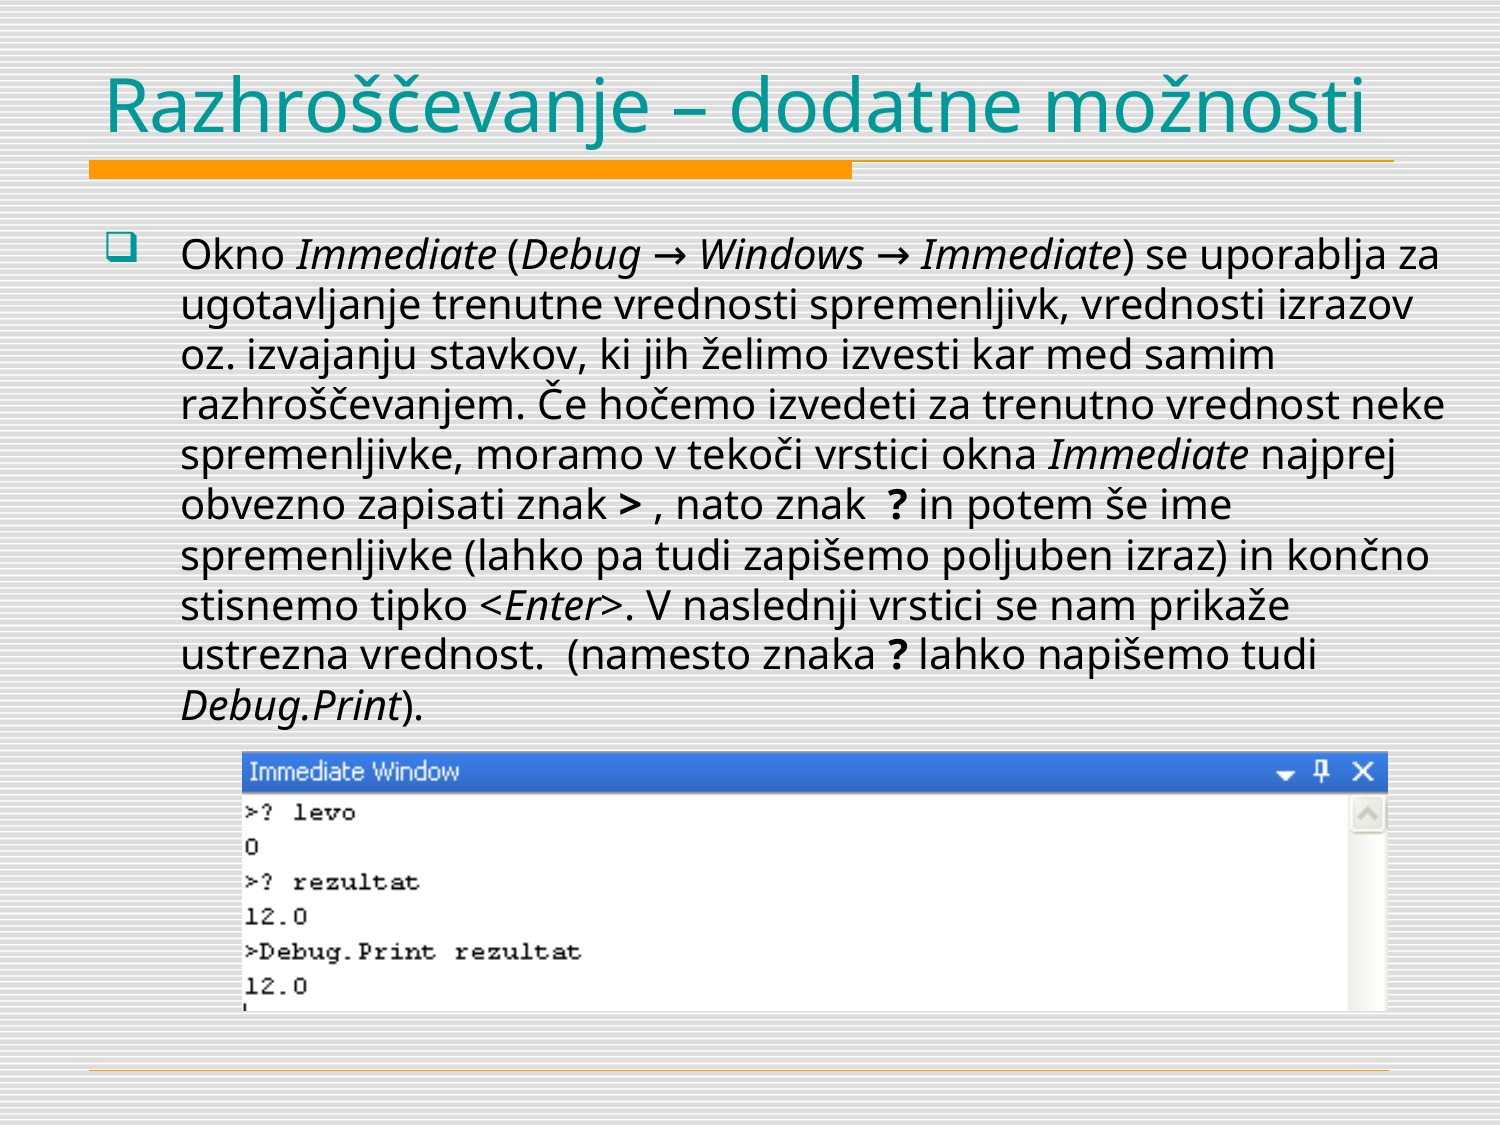

# Razhroščevanje – dodatne možnosti
Okno Immediate (Debug → Windows → Immediate) se uporablja za ugotavljanje trenutne vrednosti spremenljivk, vrednosti izrazov oz. izvajanju stavkov, ki jih želimo izvesti kar med samim razhroščevanjem. Če hočemo izvedeti za trenutno vrednost neke spremenljivke, moramo v tekoči vrstici okna Immediate najprej obvezno zapisati znak > , nato znak ? in potem še ime spremenljivke (lahko pa tudi zapišemo poljuben izraz) in končno stisnemo tipko <Enter>. V naslednji vrstici se nam prikaže ustrezna vrednost. (namesto znaka ? lahko napišemo tudi Debug.Print).